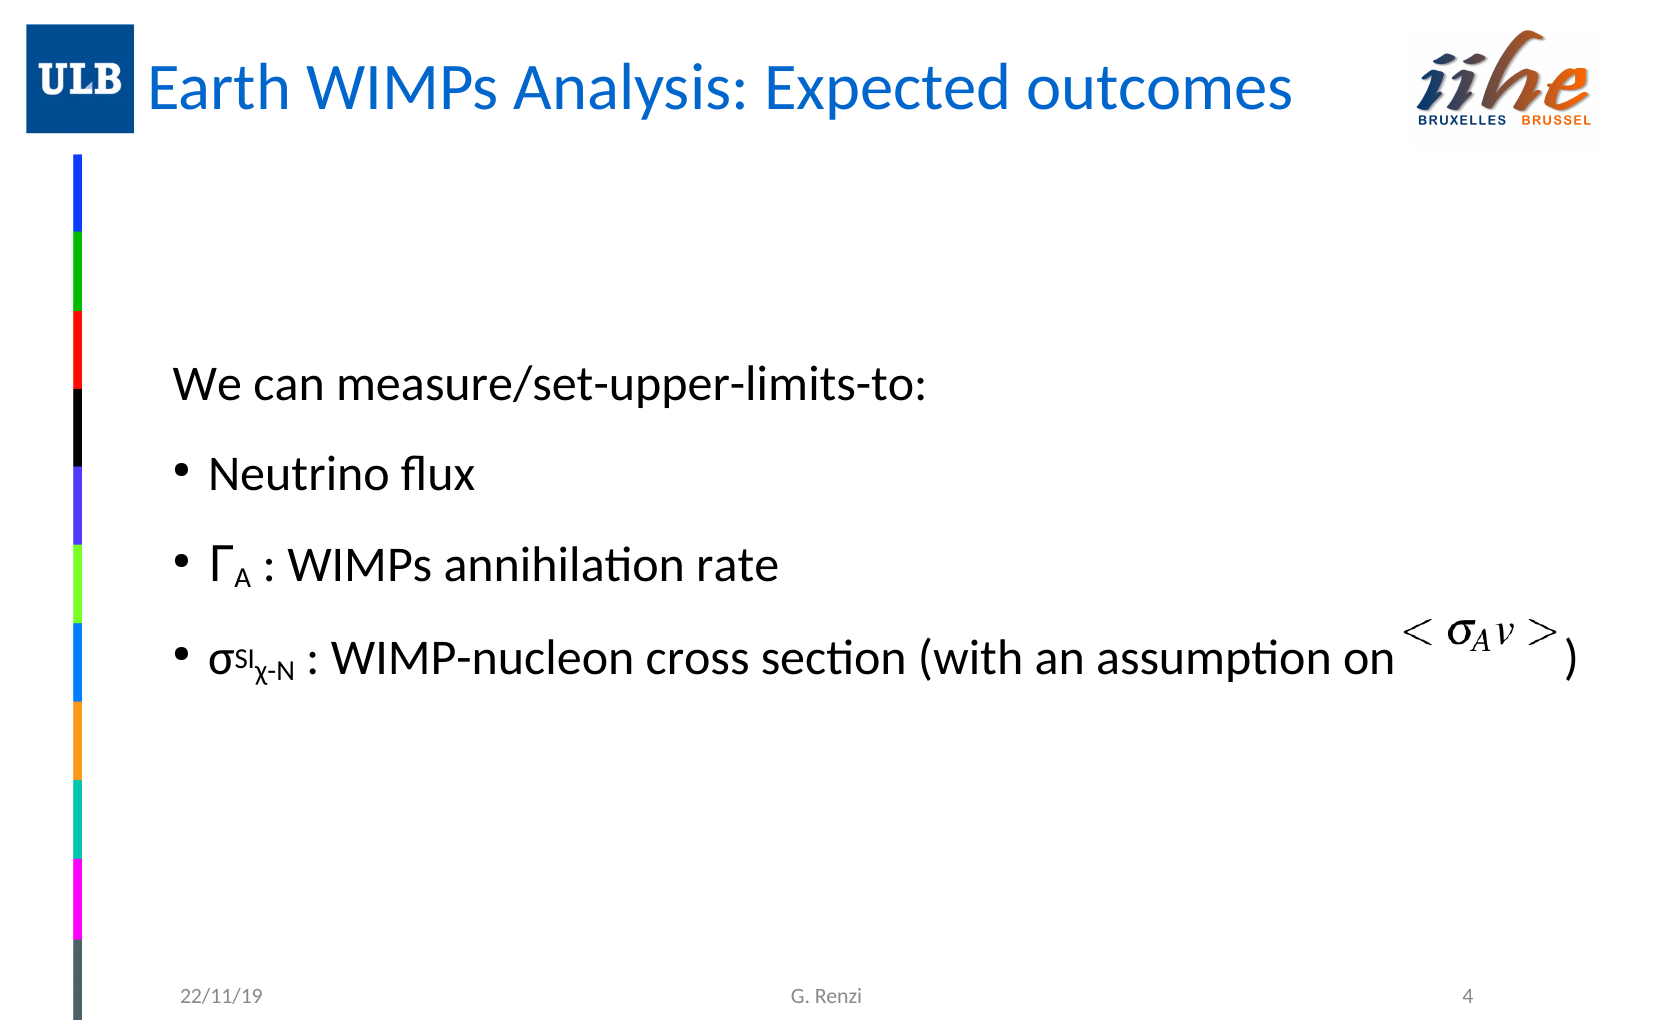

# Earth WIMPs Analysis: Expected outcomes
We can measure/set-upper-limits-to:
Neutrino flux
ΓA : WIMPs annihilation rate
σSIχ-N : WIMP-nucleon cross section (with an assumption on )
09/26/18
4